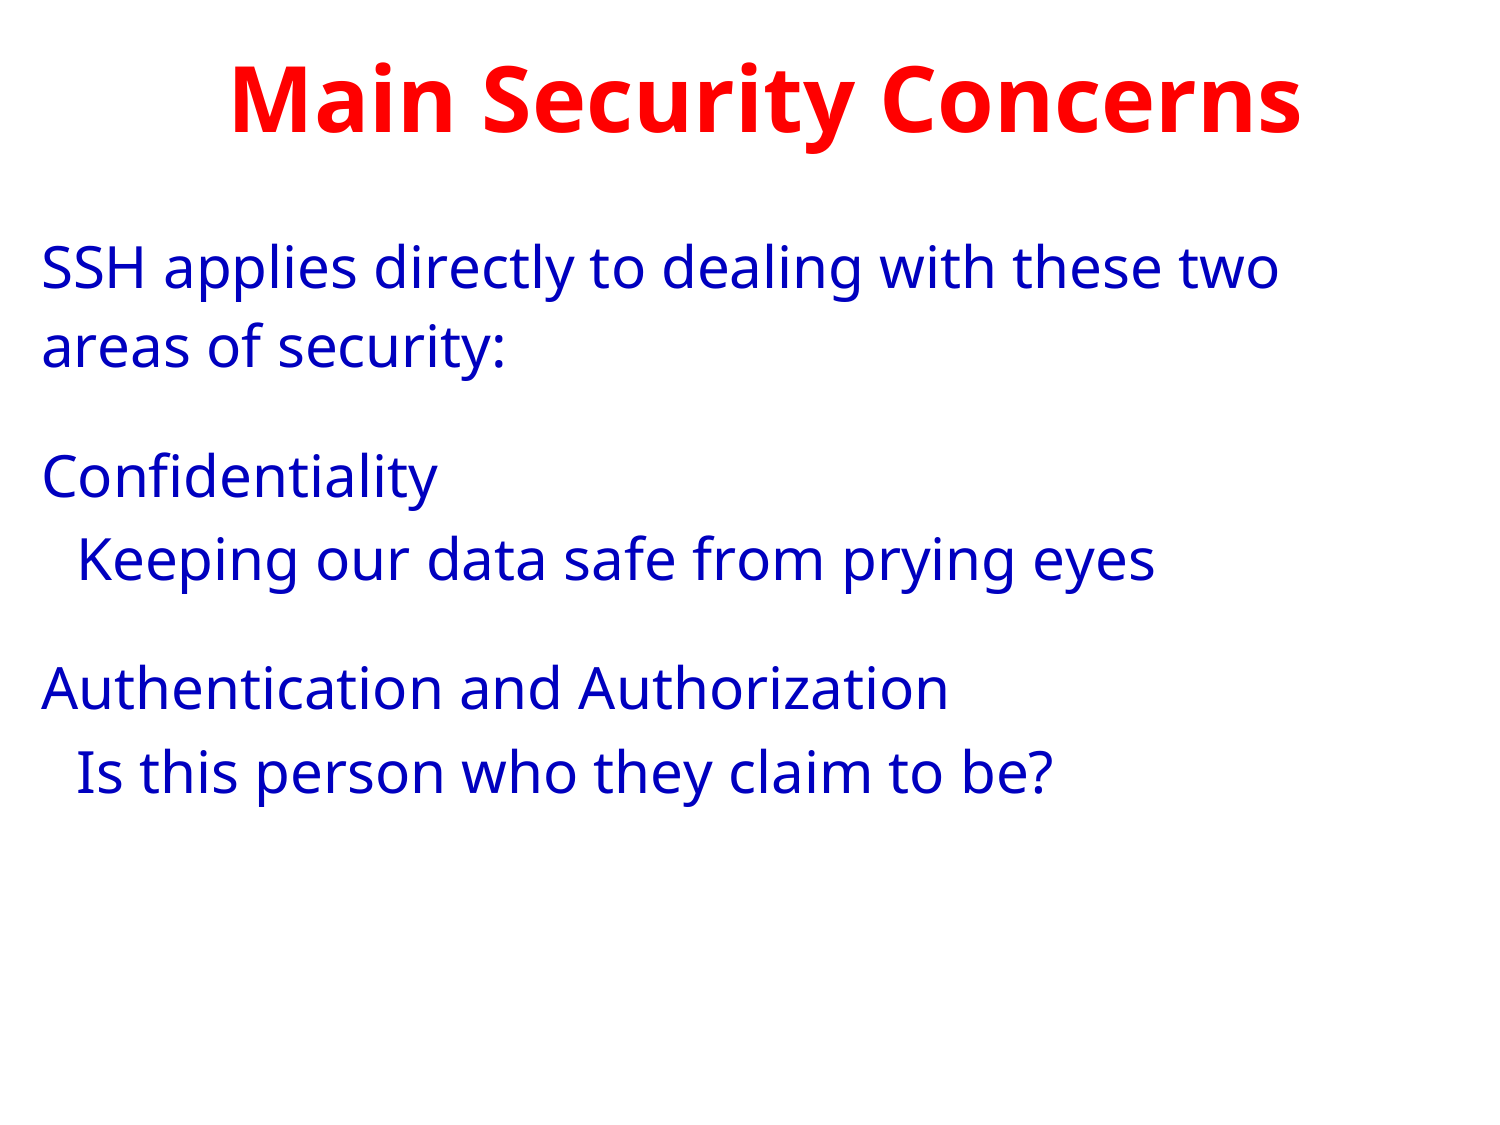

# Main Security Concerns
SSH applies directly to dealing with these two areas of security:
Confidentiality
Keeping our data safe from prying eyes
Authentication and Authorization
Is this person who they claim to be?